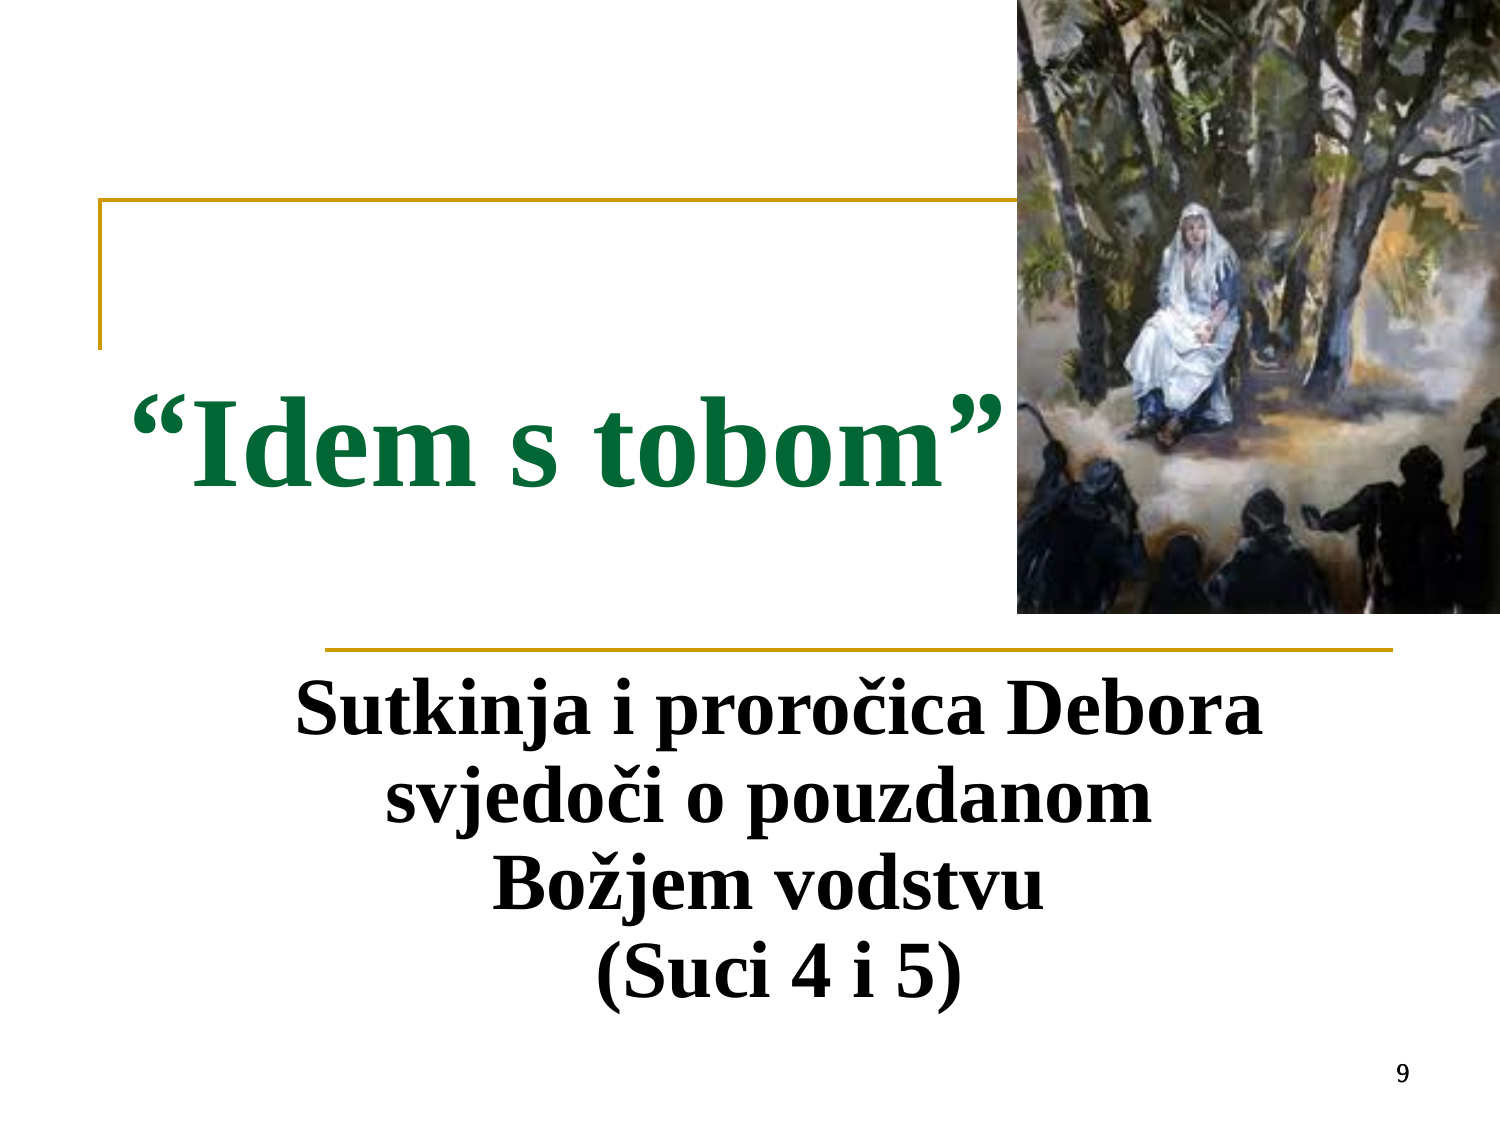

# “Idem s tobom”
Sutkinja i proročica Debora svjedoči o pouzdanom
Božjem vodstvu
(Suci 4 i 5)